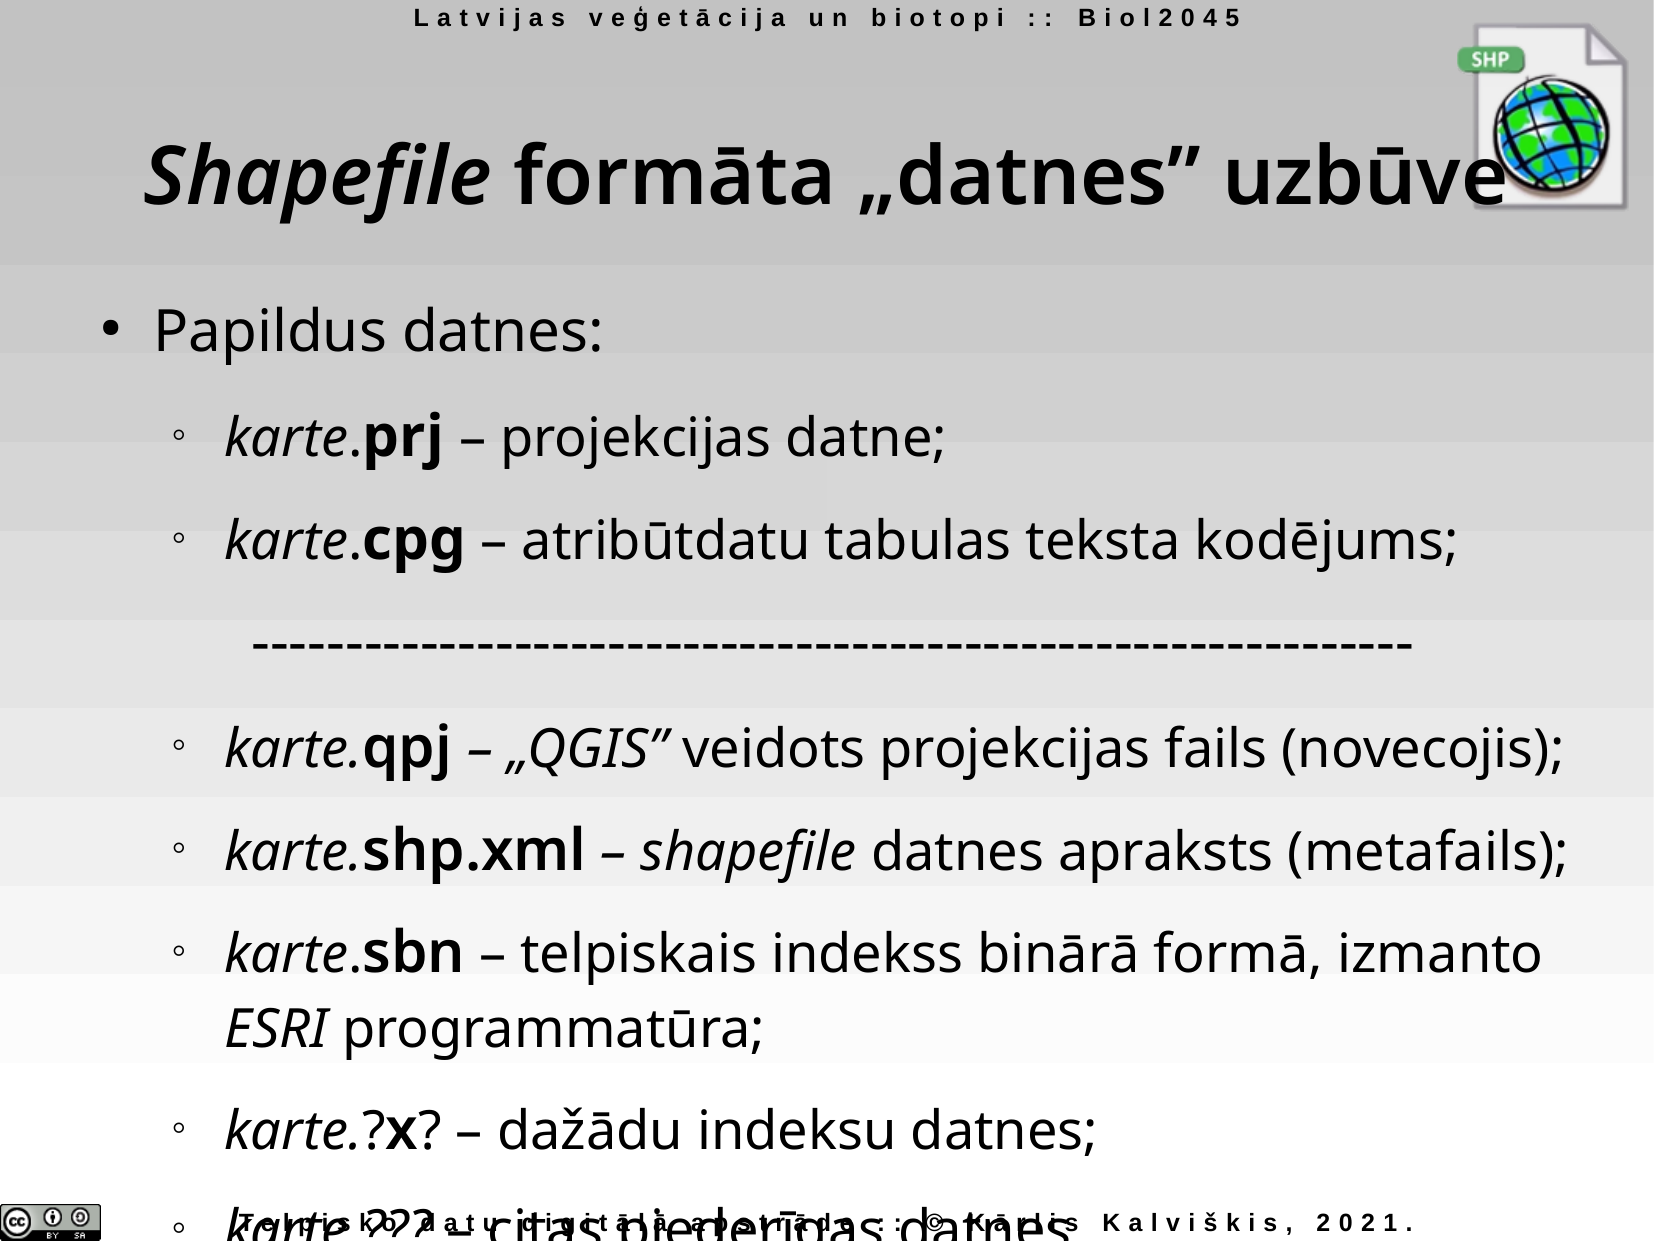

# Shapefile formāta „datnes” uzbūve
Papildus datnes:
karte.prj – projekcijas datne;
karte.cpg – atribūtdatu tabulas teksta kodējums;
karte.qpj – „QGIS” veidots projekcijas fails (novecojis);
karte.shp.xml – shapefile datnes apraksts (metafails);
karte.sbn – telpiskais indekss binārā formā, izmanto ESRI programmatūra;
karte.?x? – dažādu indeksu datnes;
karte.??? – citas piederīgas datnes.